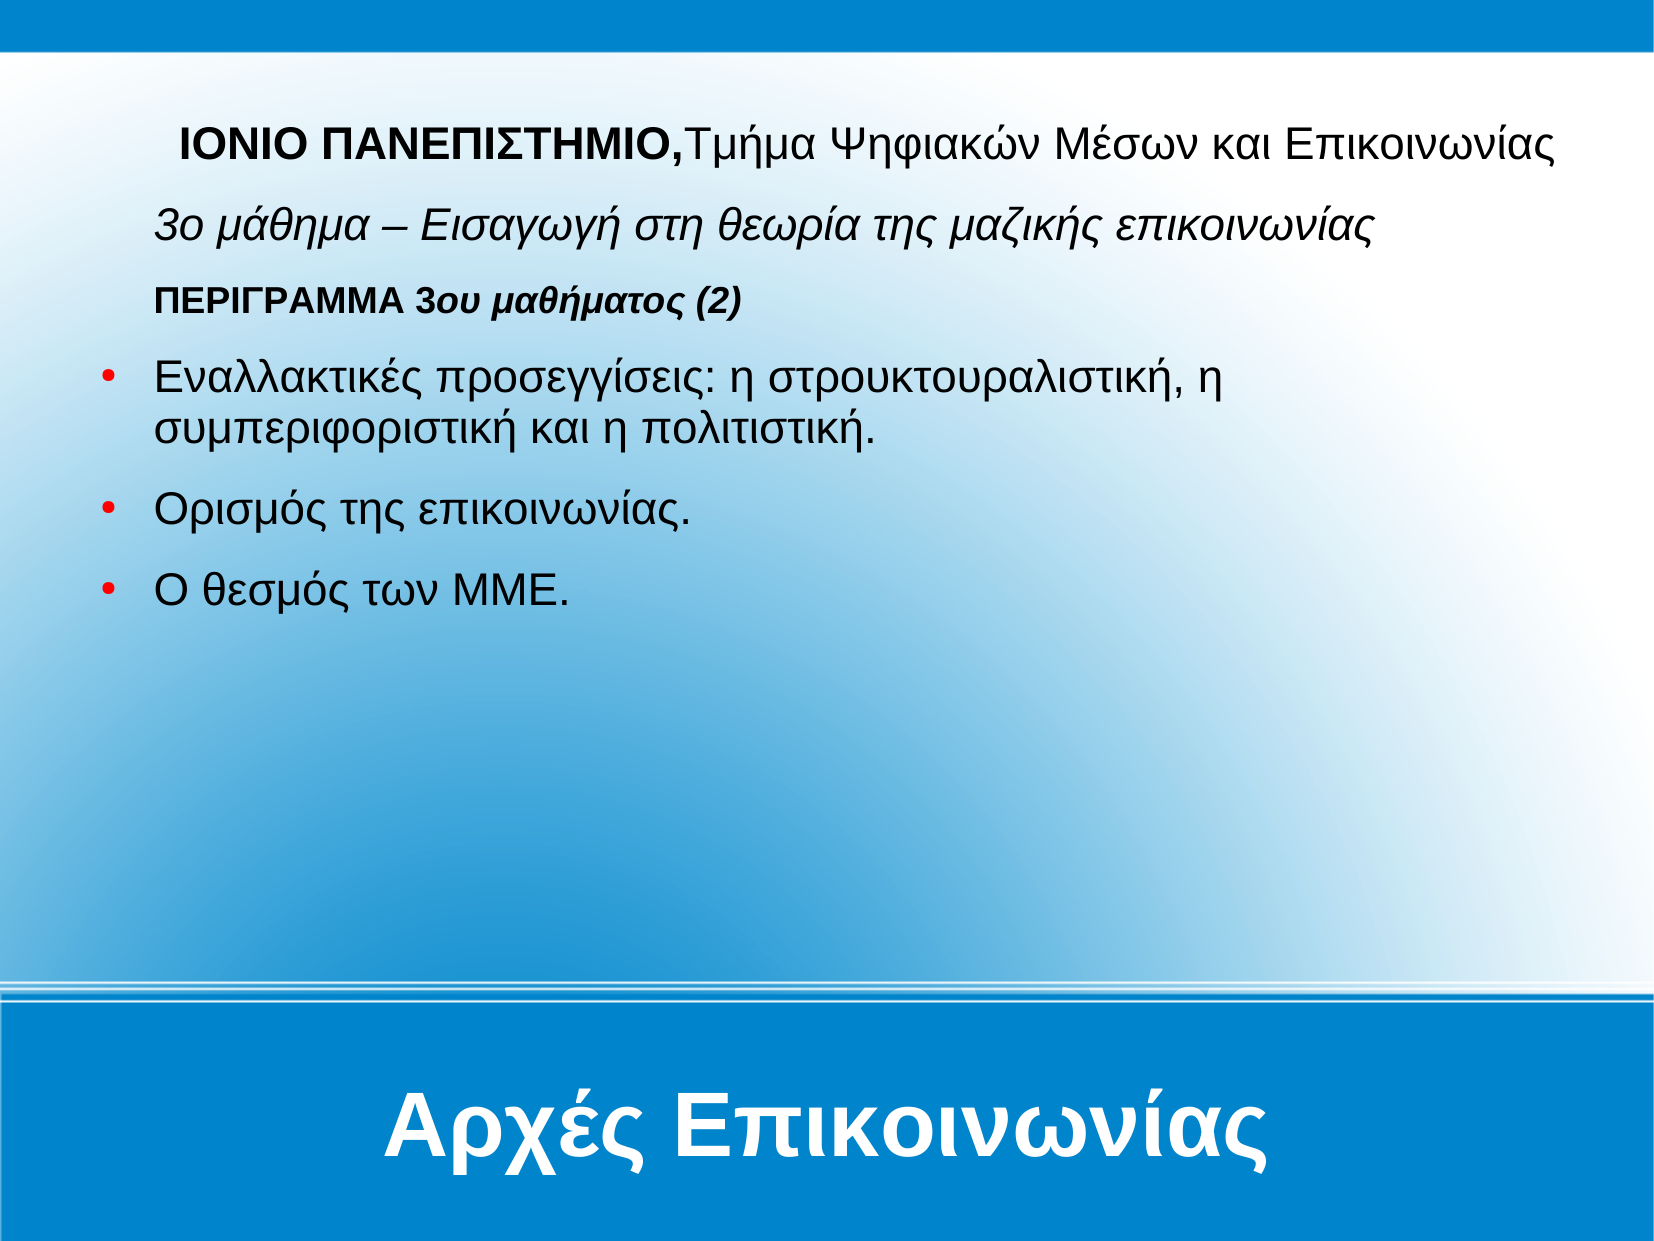

ΙΟΝΙΟ ΠΑΝΕΠΙΣΤΗΜΙΟ,Τμήμα Ψηφιακών Μέσων και Επικοινωνίας
3ο μάθημα – Εισαγωγή στη θεωρία της μαζικής επικοινωνίας
ΠΕΡΙΓΡΑΜΜΑ 3ου μαθήματος (2)
Εναλλακτικές προσεγγίσεις: η στρουκτουραλιστική, η συμπεριφοριστική και η πολιτιστική.
Ορισμός της επικοινωνίας.
Ο θεσμός των ΜΜΕ.
# Αρχές Επικοινωνίας